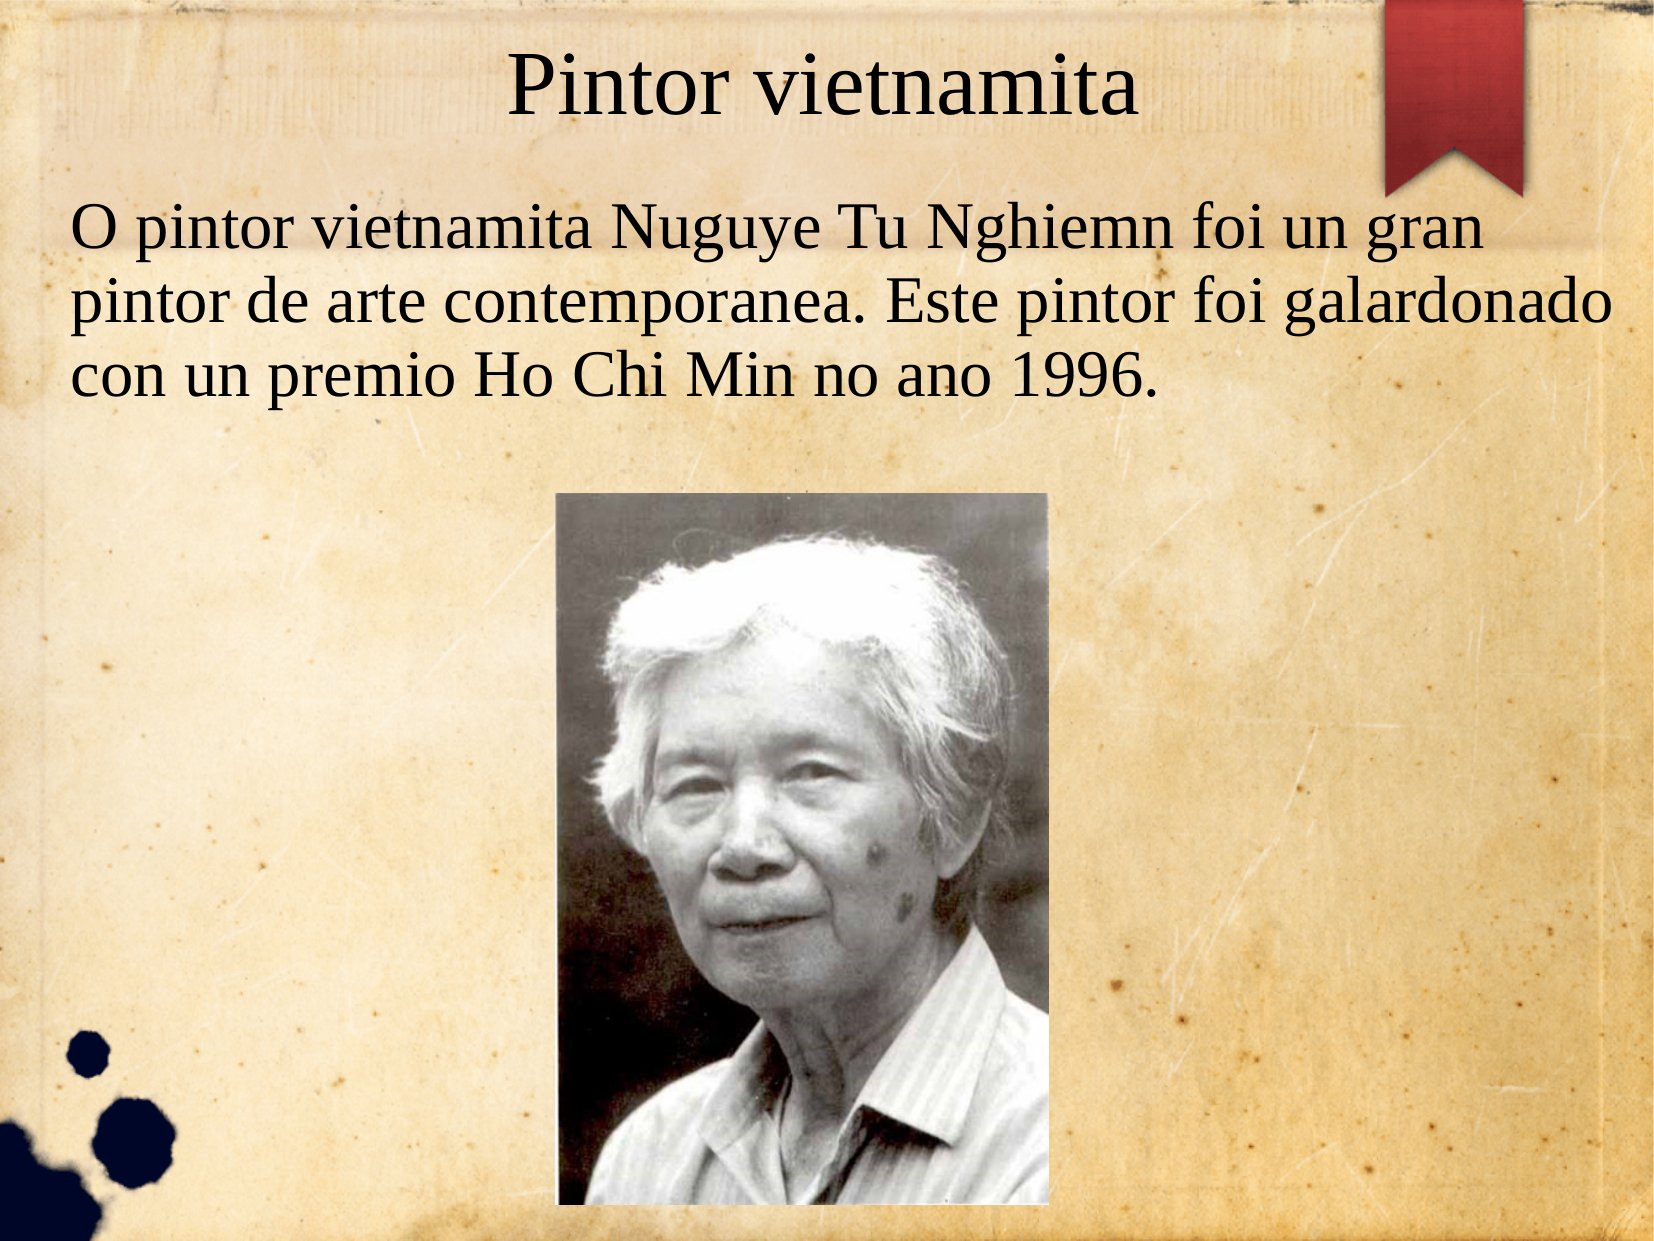

# Pintor vietnamita
O pintor vietnamita Nuguye Tu Nghiemn foi un gran pintor de arte contemporanea. Este pintor foi galardonado con un premio Ho Chi Min no ano 1996.